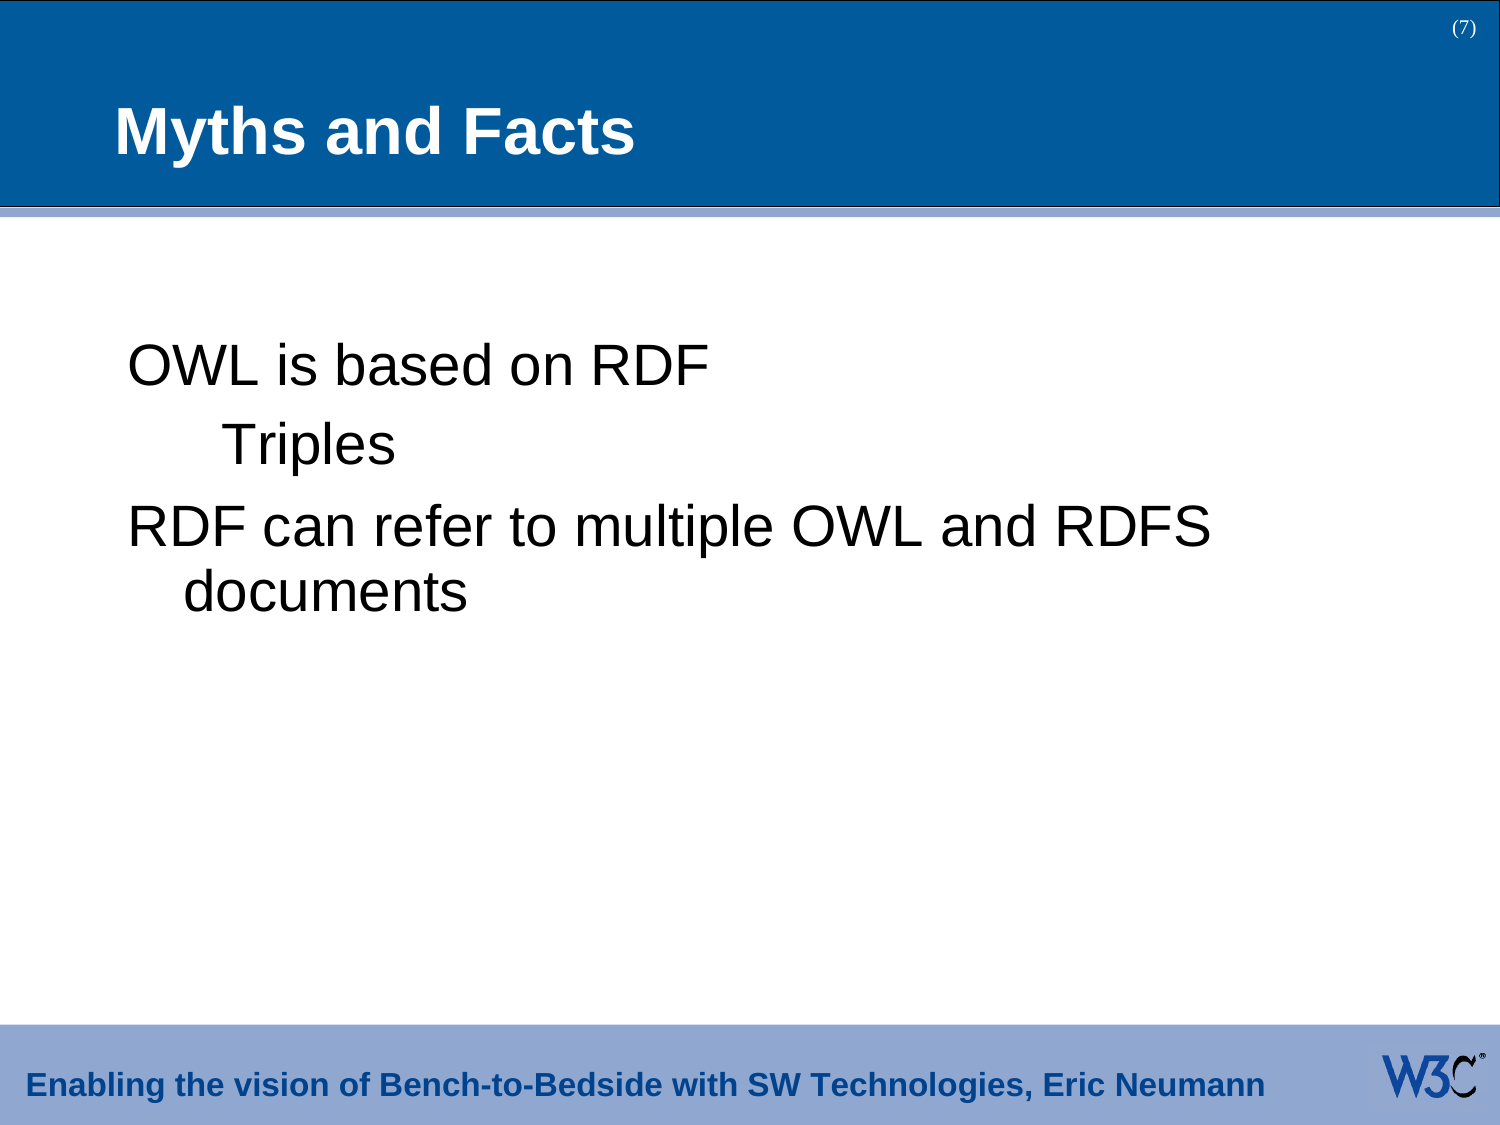

# Myths and Facts
OWL is based on RDF
Triples
RDF can refer to multiple OWL and RDFS documents